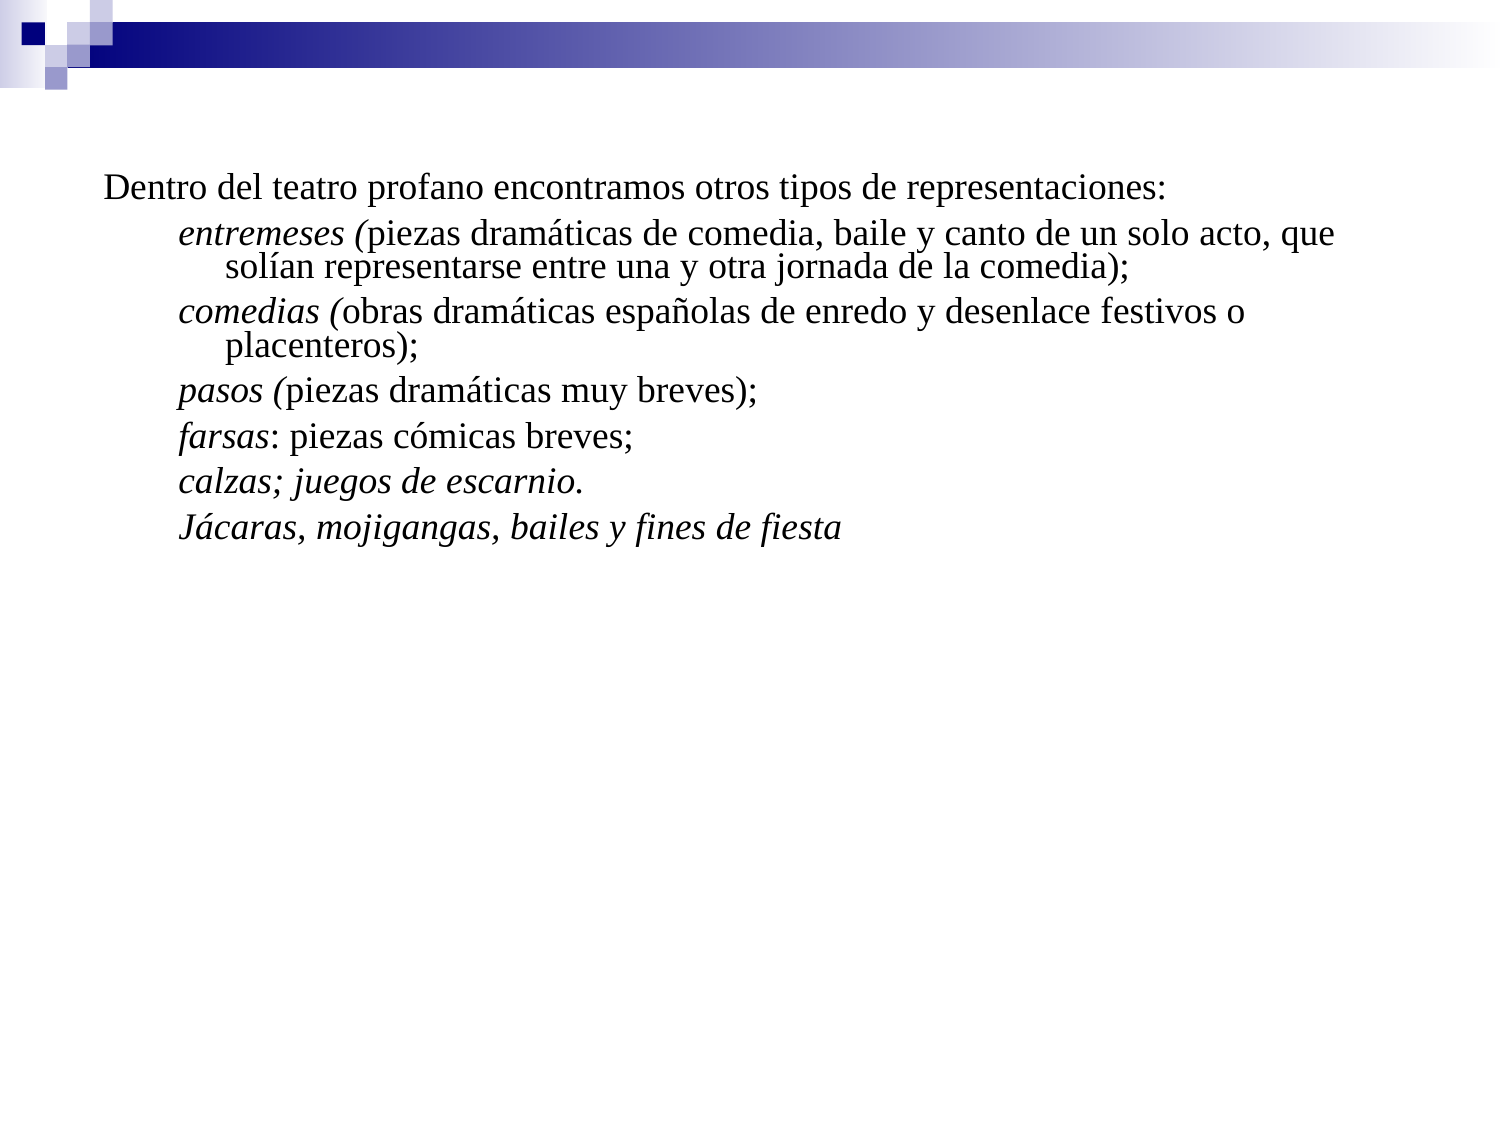

# Dentro del teatro profano encontramos otros tipos de representaciones:
entremeses (piezas dramáticas de comedia, baile y canto de un solo acto, que solían representarse entre una y otra jornada de la comedia);
comedias (obras dramáticas españolas de enredo y desenlace festivos o placenteros);
pasos (piezas dramáticas muy breves);
farsas: piezas cómicas breves;
calzas; juegos de escarnio.
Jácaras, mojigangas, bailes y fines de fiesta